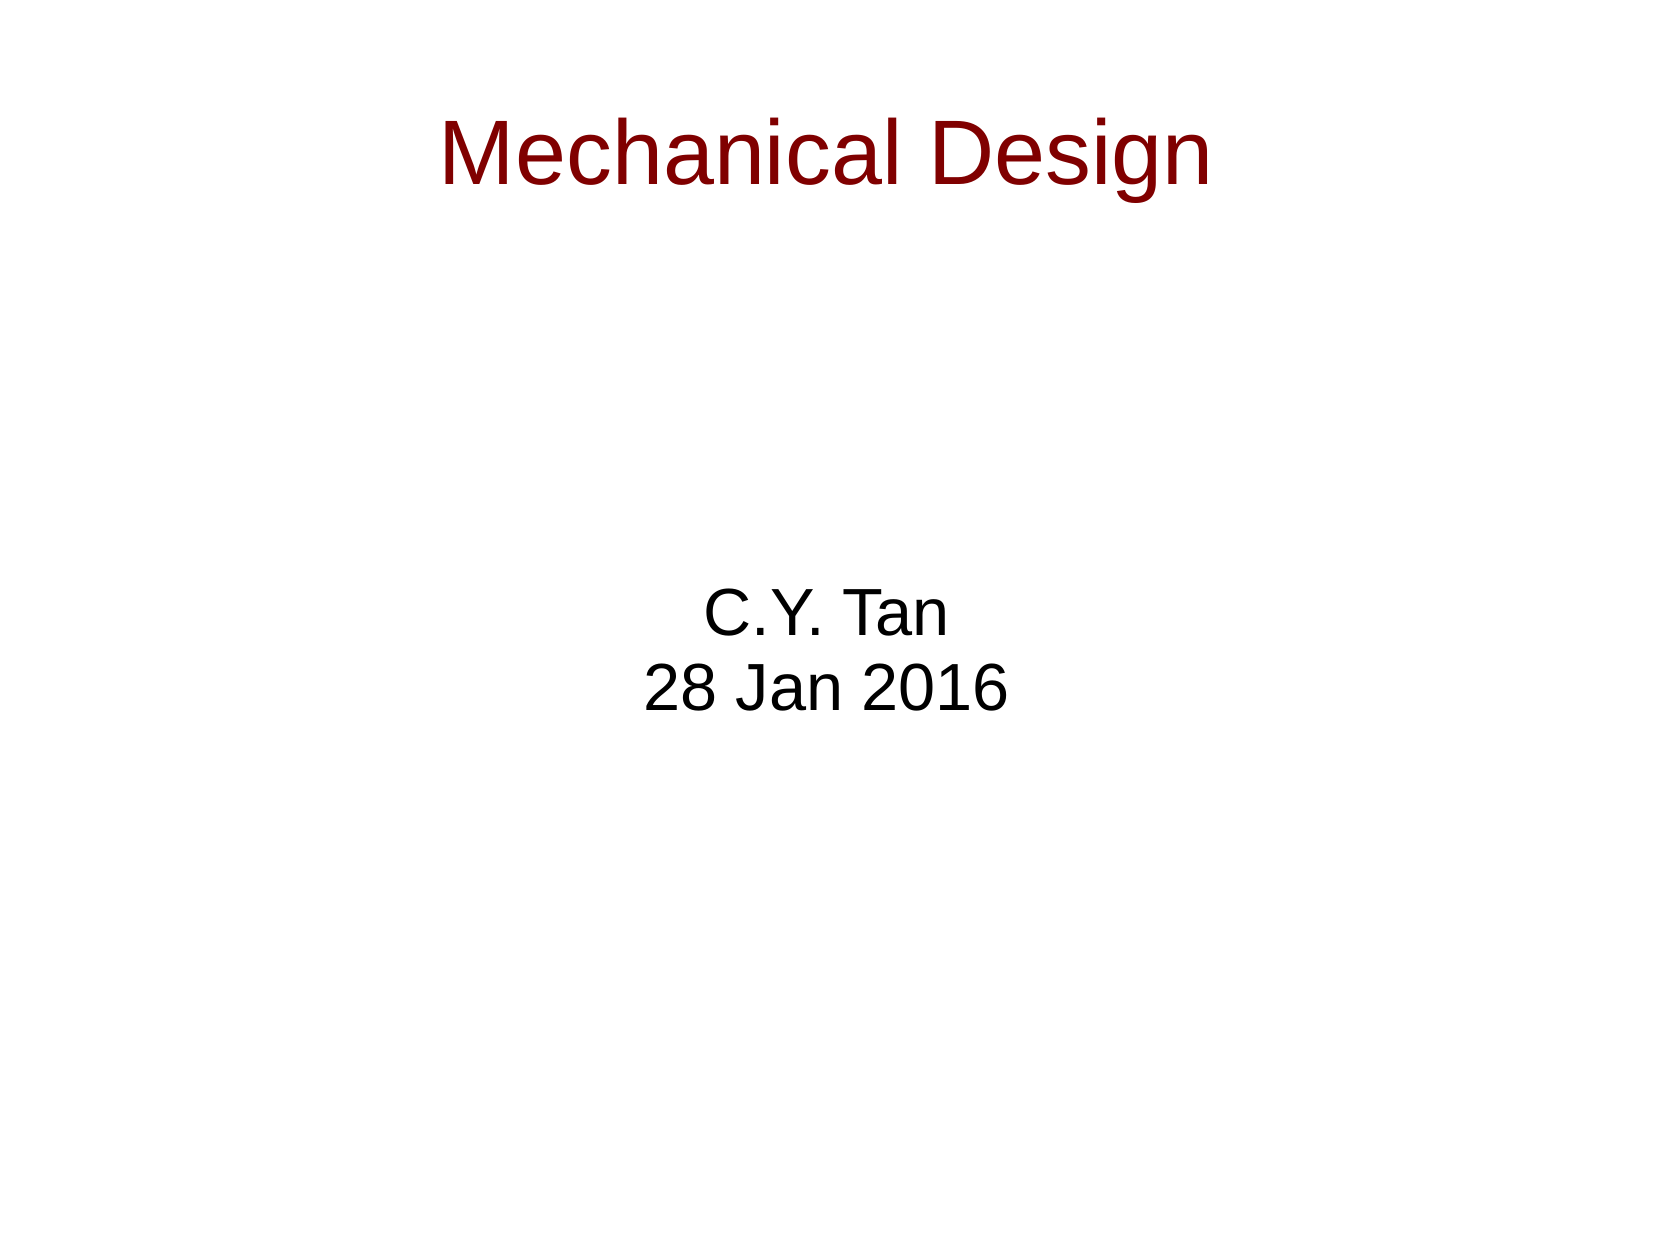

# Mechanical Design
C.Y. Tan
28 Jan 2016